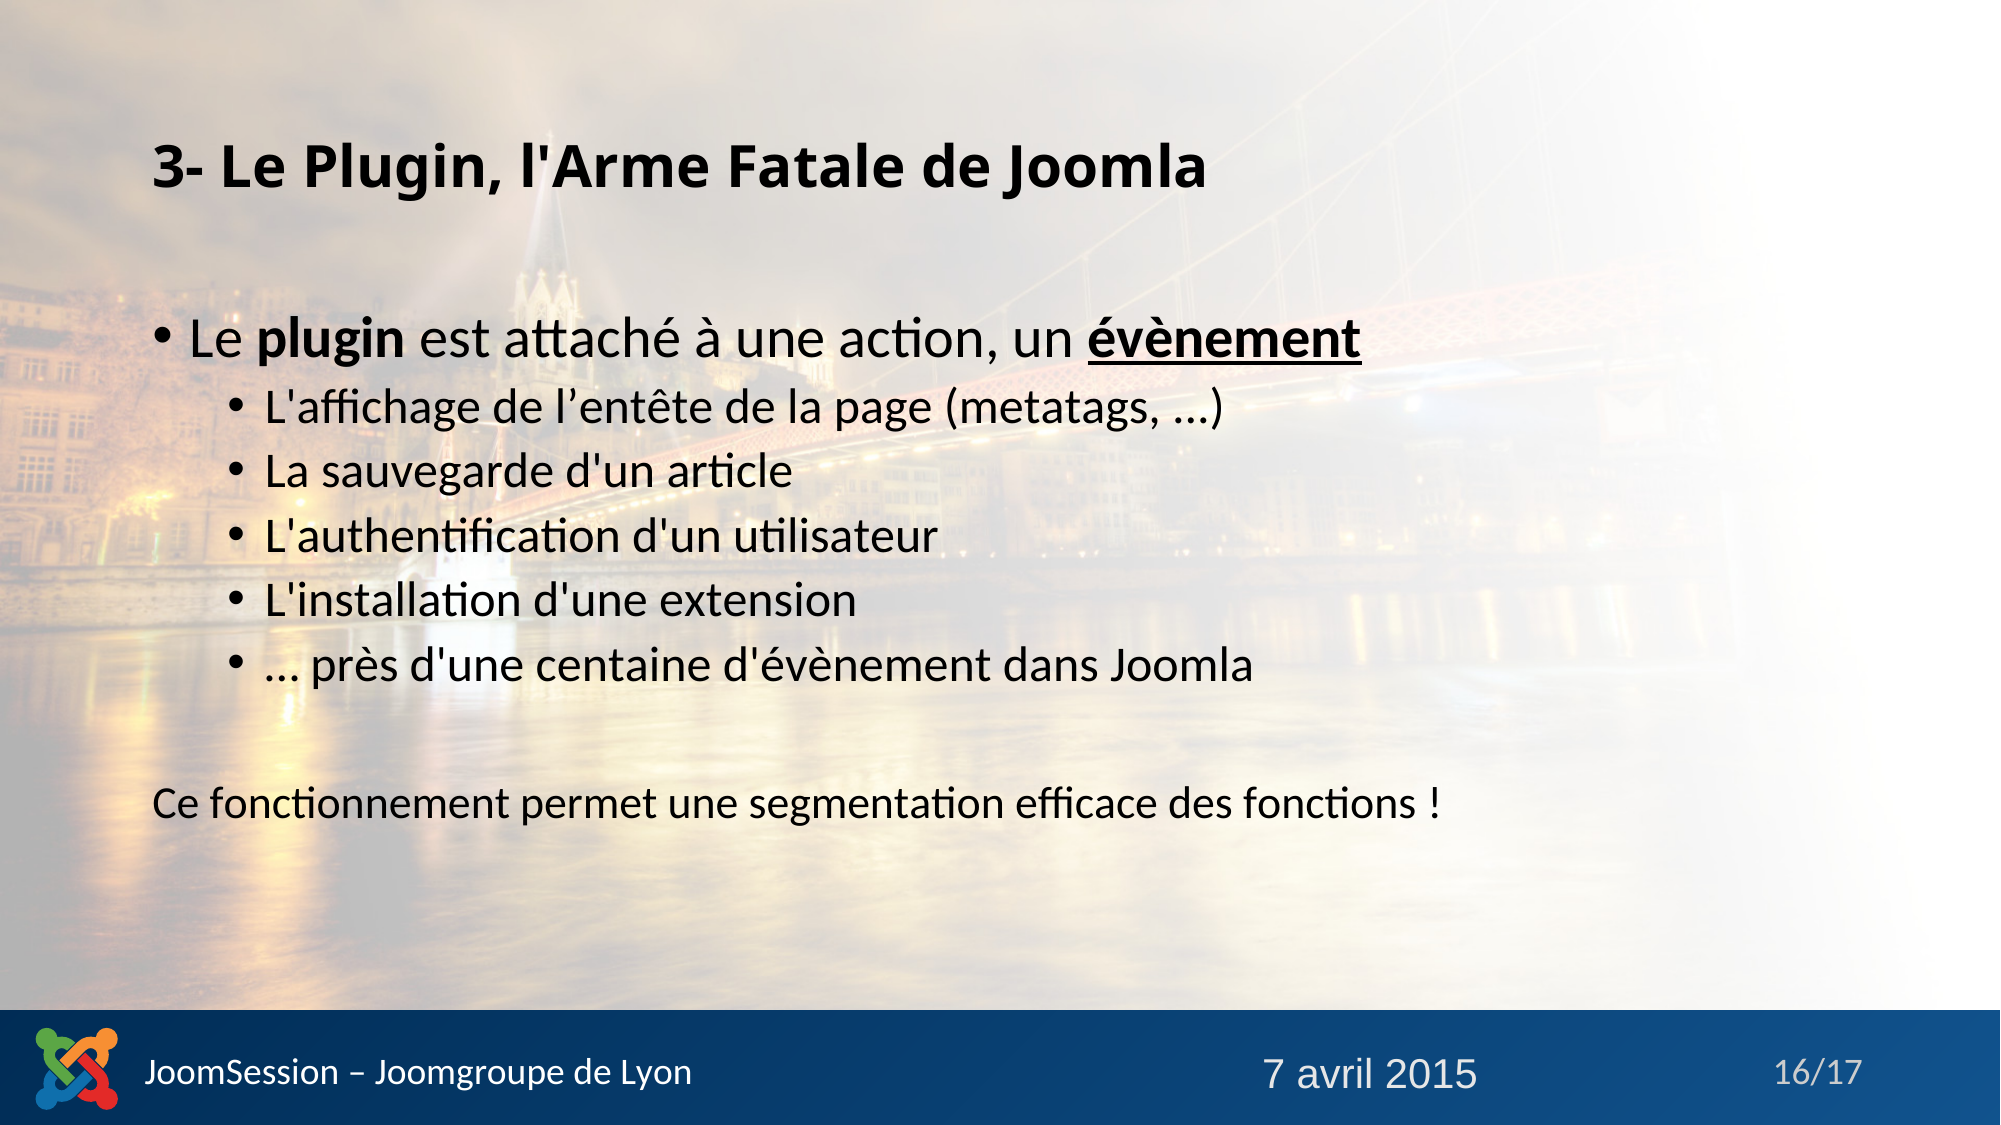

# 3- Le Plugin, l'Arme Fatale de Joomla
Le plugin est attaché à une action, un évènement
L'affichage de l’entête de la page (metatags, ...)
La sauvegarde d'un article
L'authentification d'un utilisateur
L'installation d'une extension
… près d'une centaine d'évènement dans Joomla
Ce fonctionnement permet une segmentation efficace des fonctions !
16